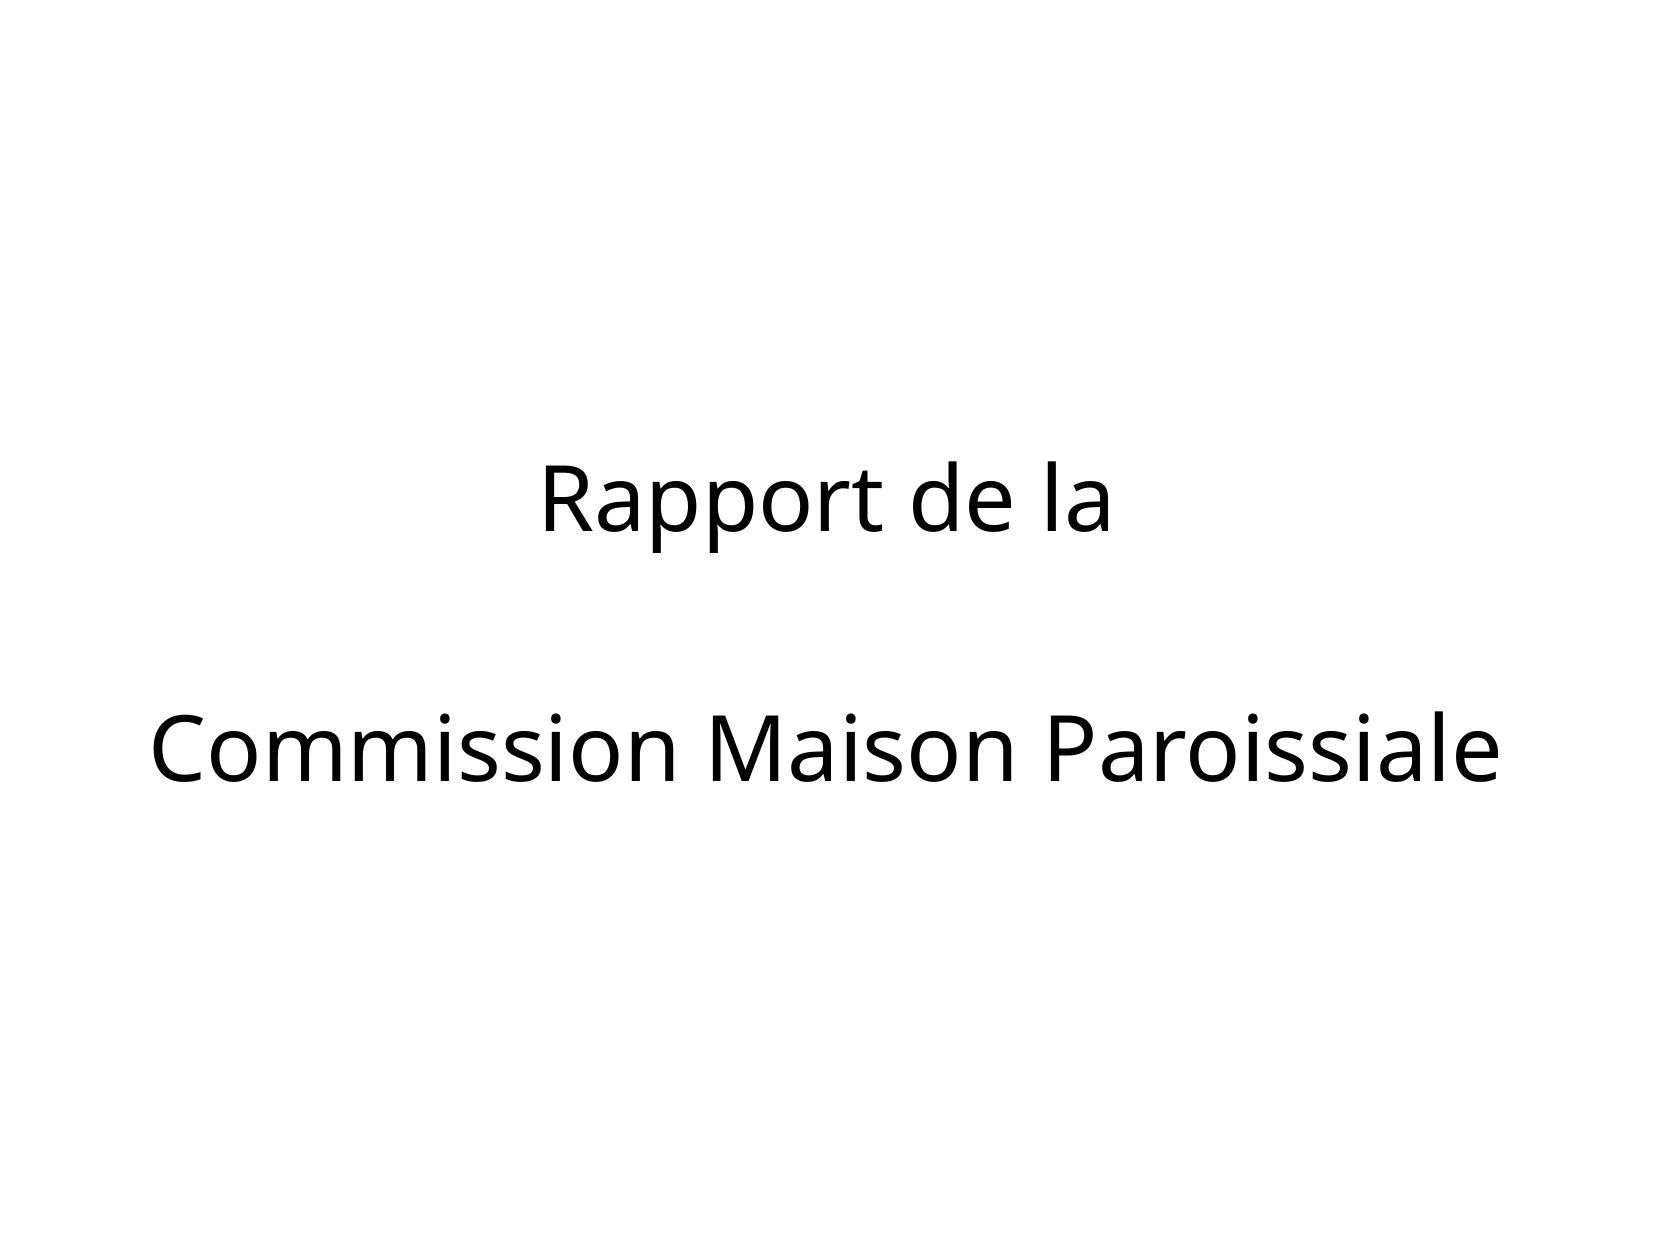

# Rapport de la Commission Maison Paroissiale